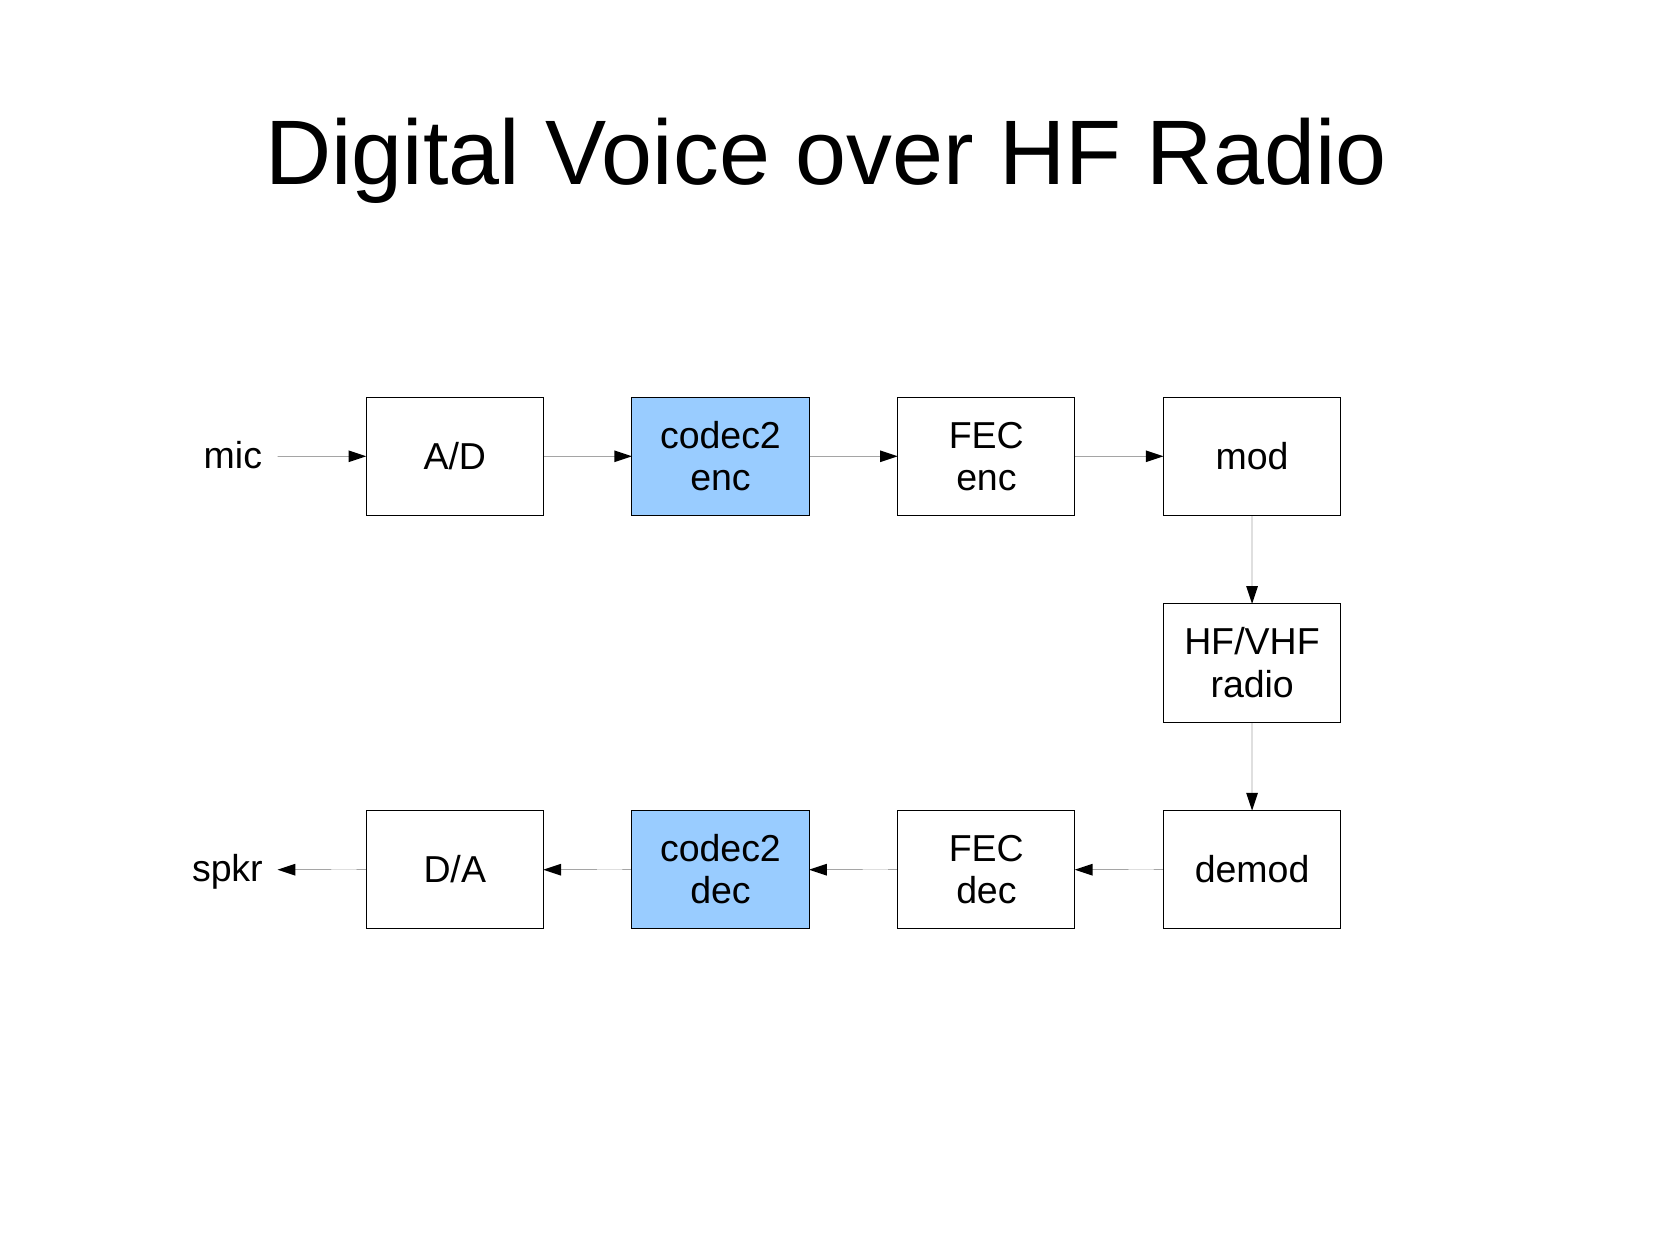

# Digital Voice over HF Radio
A/D
codec2
enc
FEC
enc
mod
mic
HF/VHF
radio
D/A
codec2
dec
FEC
dec
demod
spkr